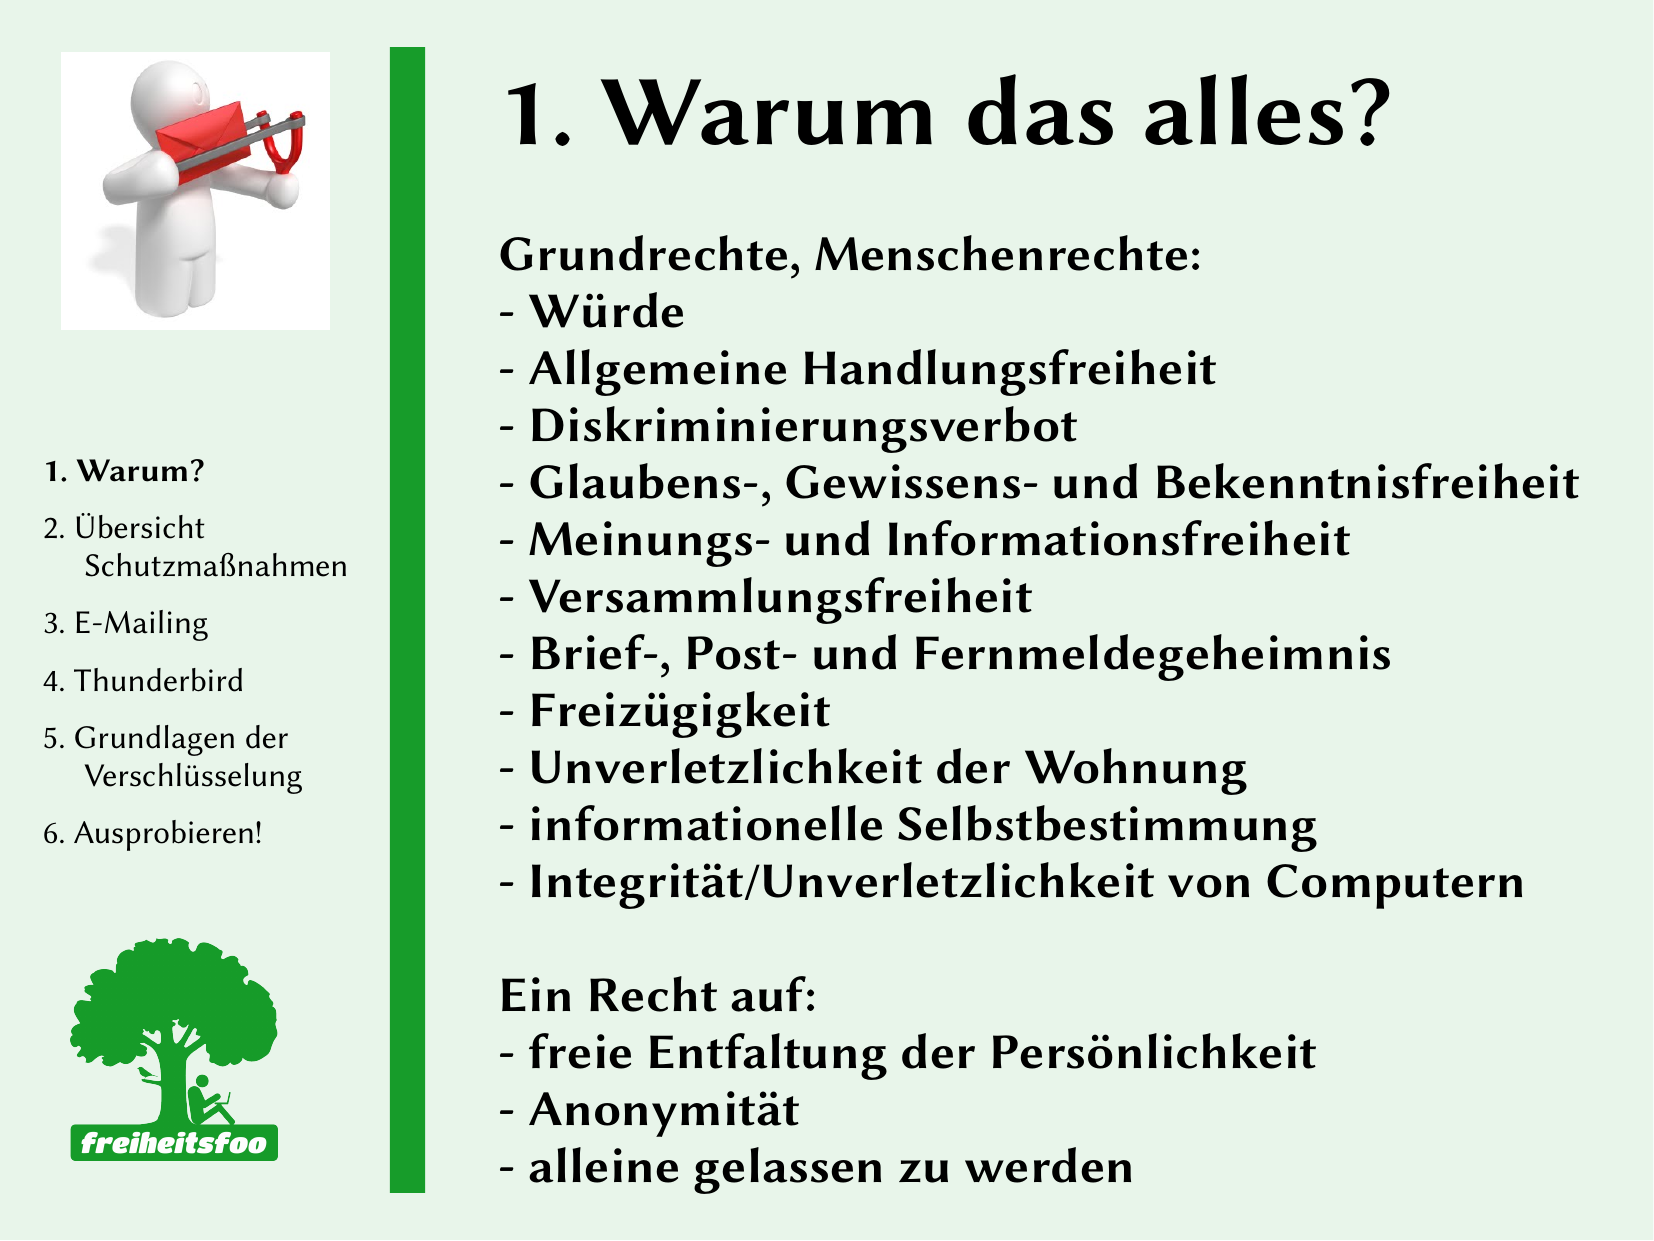

1. Warum das alles?
Grundrechte, Menschenrechte:
- Würde
- Allgemeine Handlungsfreiheit
- Diskriminierungsverbot
- Glaubens-, Gewissens- und Bekenntnisfreiheit
- Meinungs- und Informationsfreiheit
- Versammlungsfreiheit
- Brief-, Post- und Fernmeldegeheimnis
- Freizügigkeit
- Unverletzlichkeit der Wohnung
- informationelle Selbstbestimmung
- Integrität/Unverletzlichkeit von Computern
Ein Recht auf:
- freie Entfaltung der Persönlichkeit
- Anonymität
- alleine gelassen zu werden
1. Warum?
2. Übersicht
 Schutzmaßnahmen
3. E-Mailing
4. Thunderbird
5. Grundlagen der
 Verschlüsselung
6. Ausprobieren!